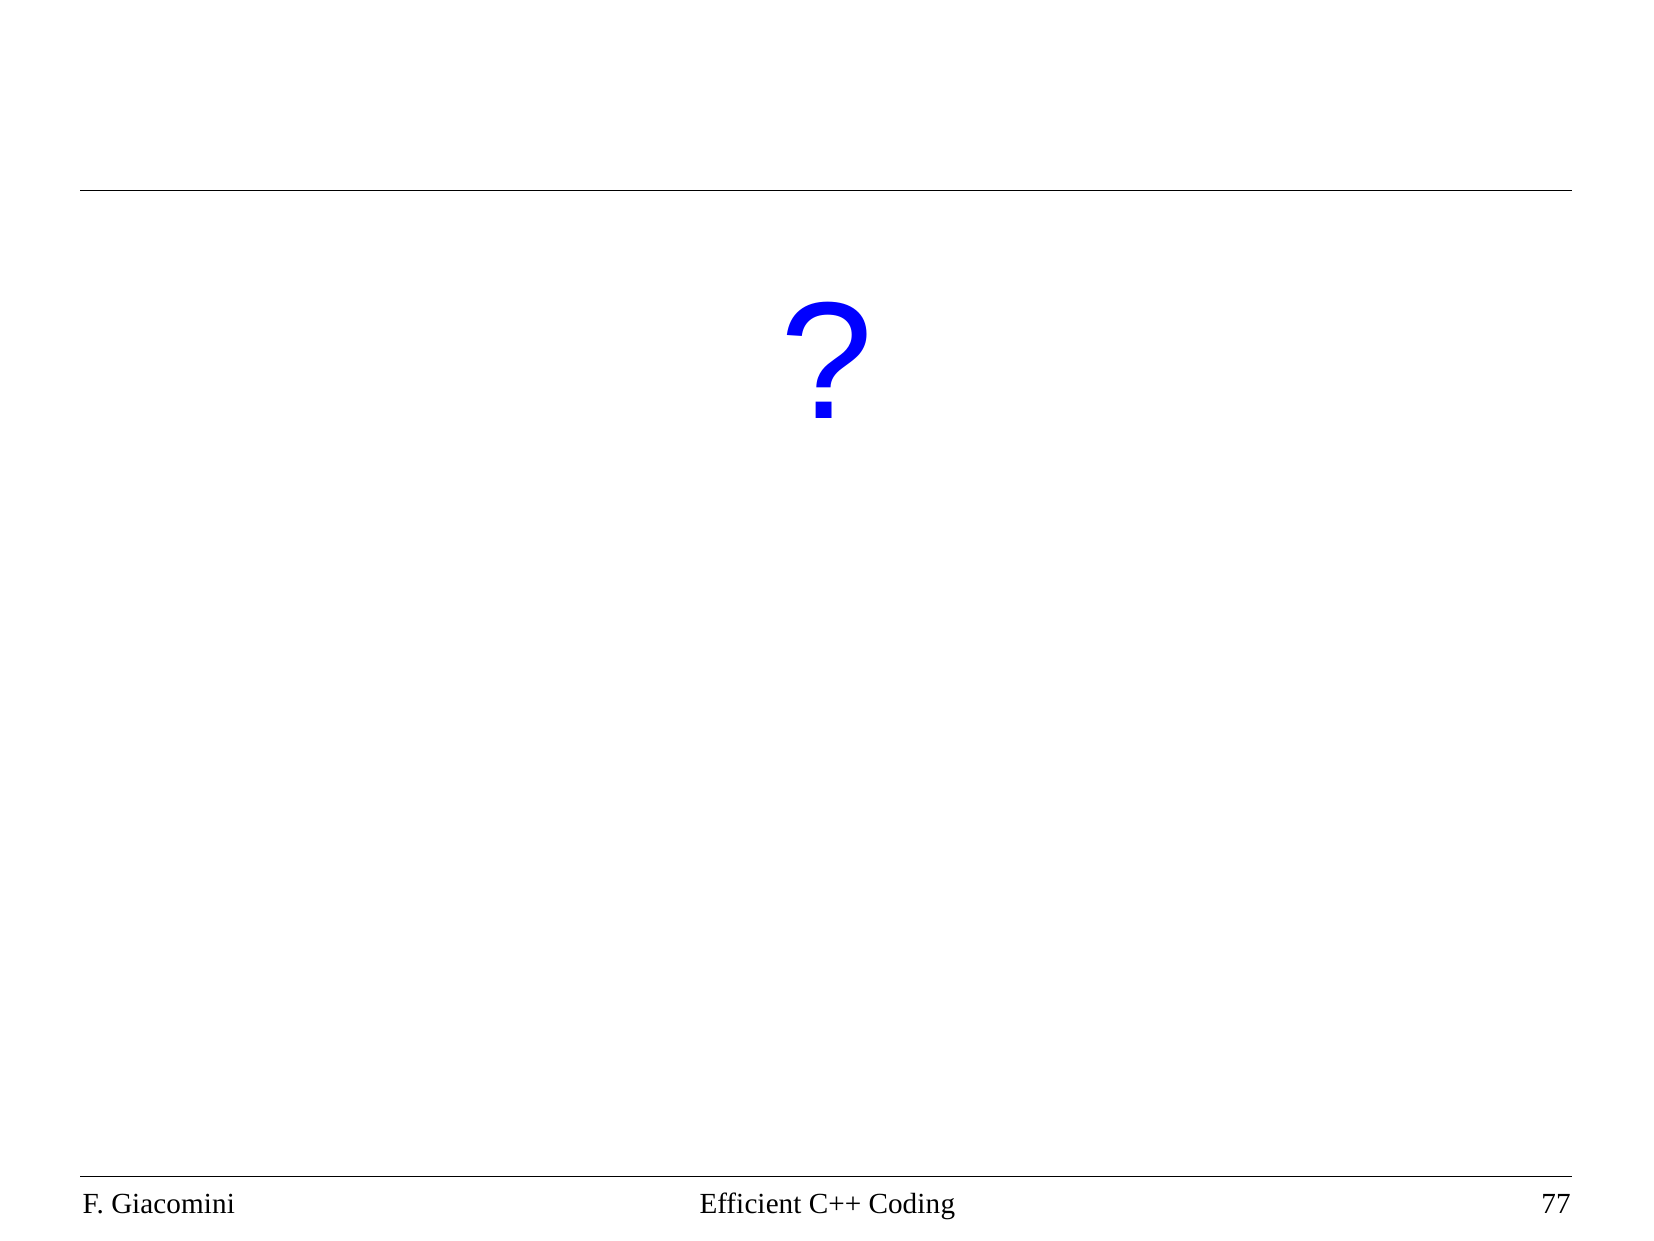

# ?
F. Giacomini
Efficient C++ Coding
77